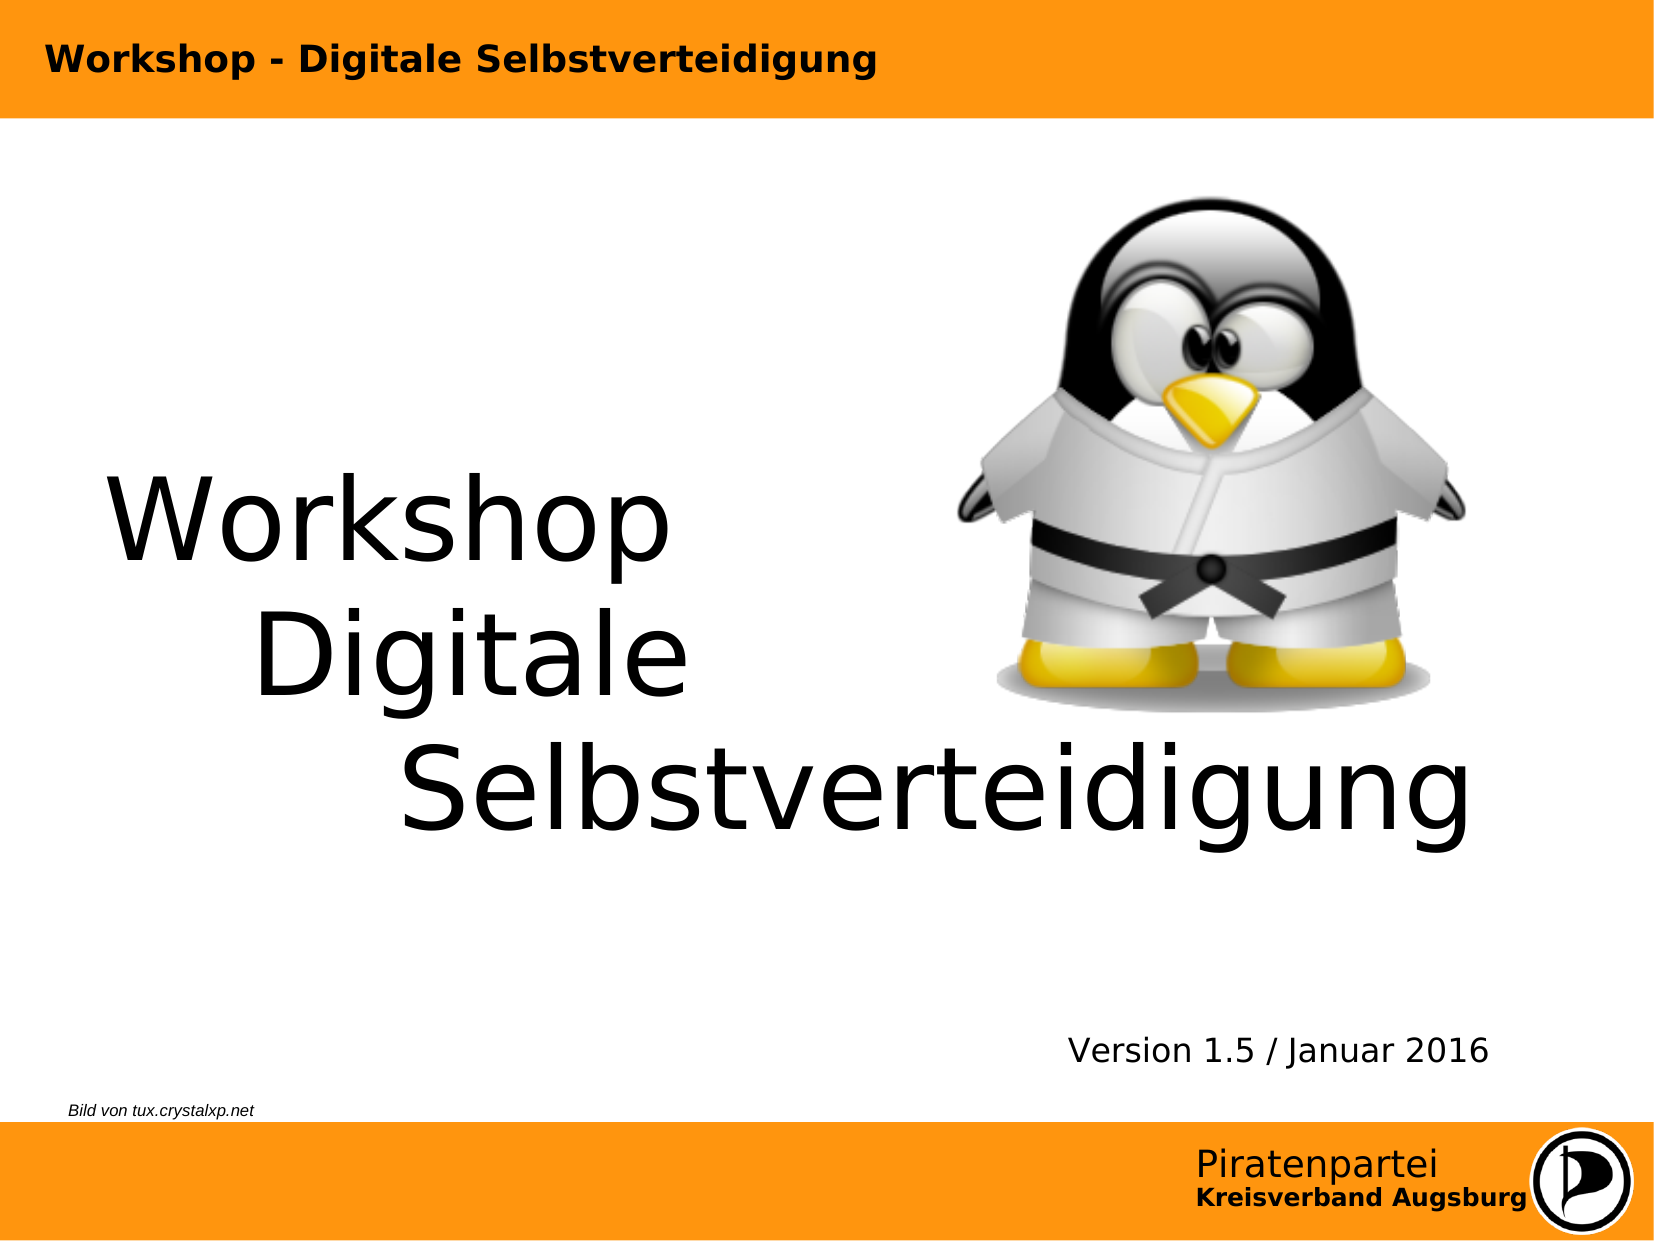

Workshop - Digitale Selbstverteidigung
Workshop
		Digitale
				Selbstverteidigung
Version 1.5 / Januar 2016
Bild von tux.crystalxp.net